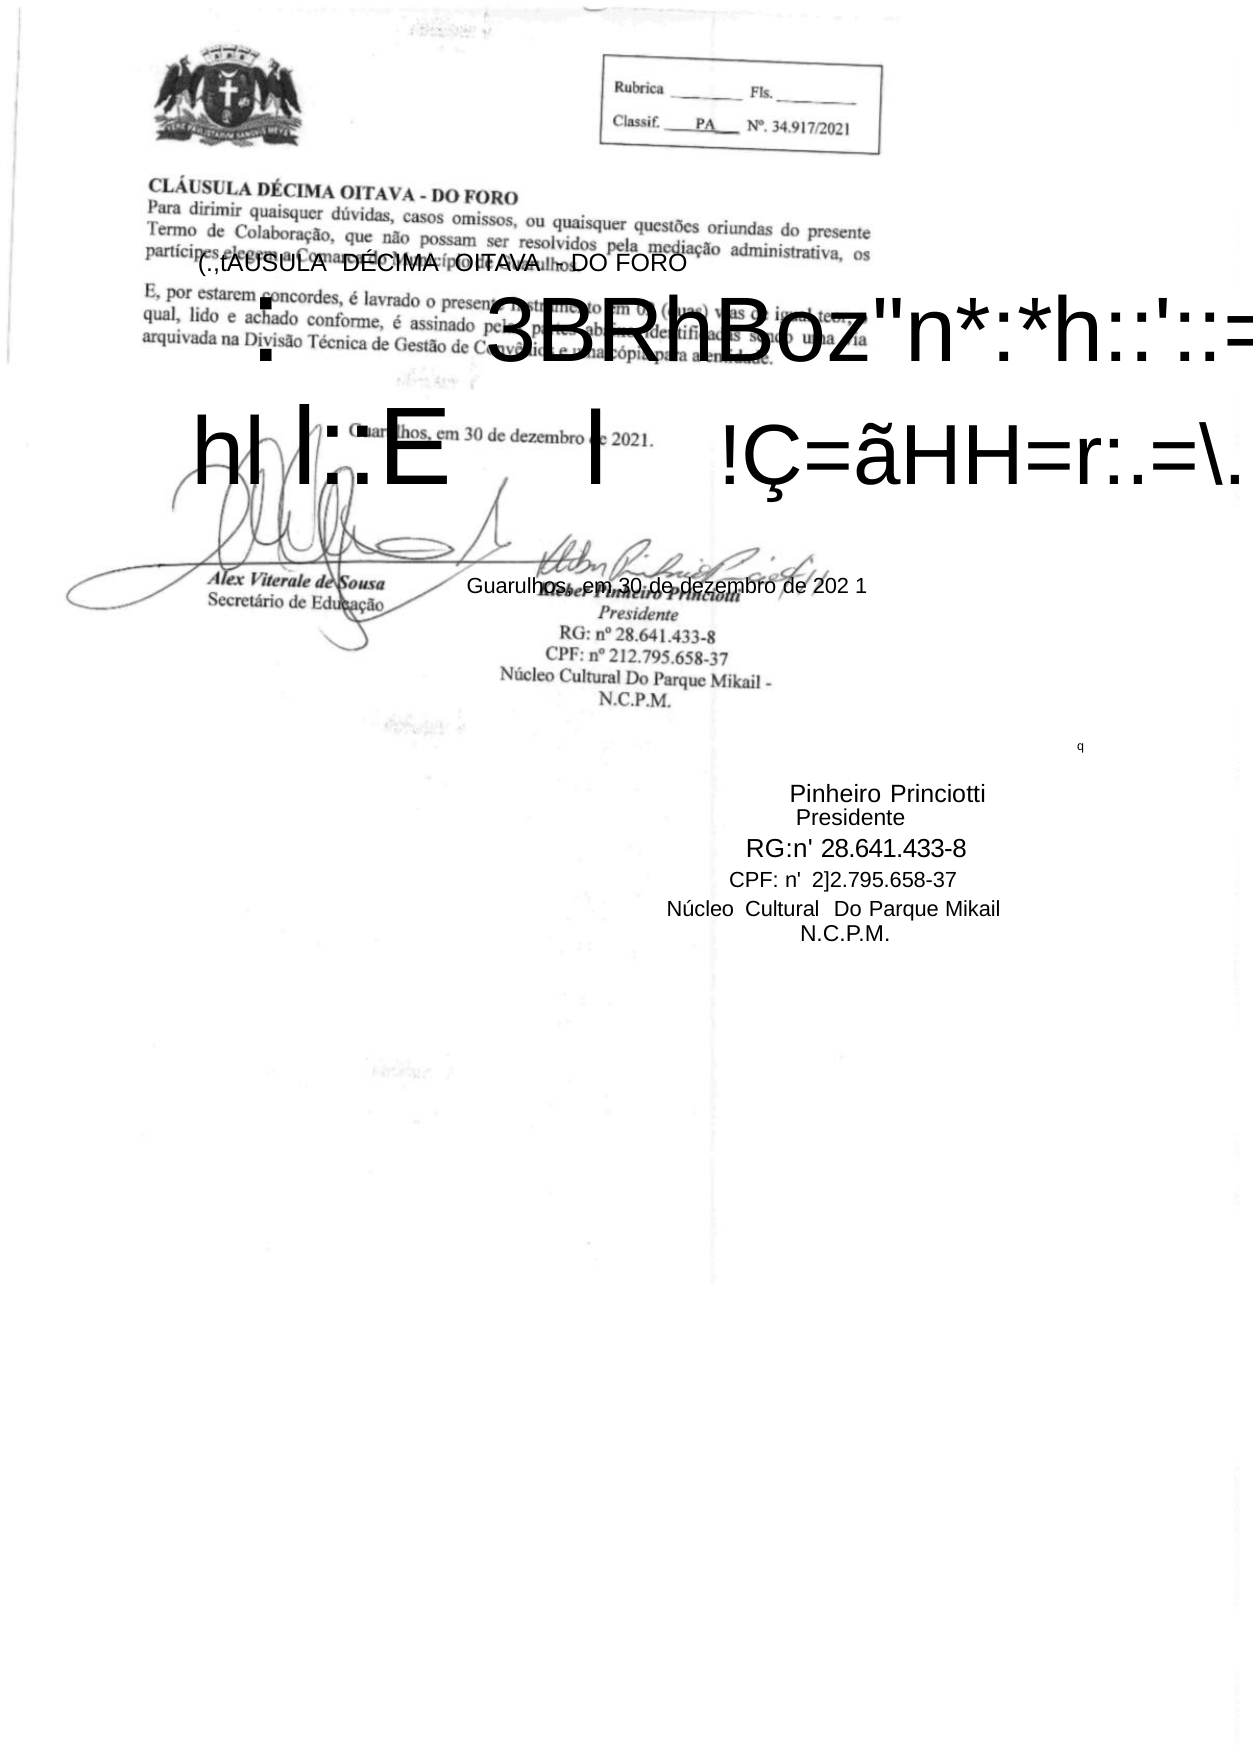

(.,tAUSULA DÉCIMA OITAVA - DO FORO
:
3BRhBoz"n*:*h::'::=
hl l::E l !Ç=ãHH=r:.=\.
Guarulhos, em 30 de dezembro de 202 1
q
Pinheiro Princiotti
Presidente
RG:n' 28.641.433-8
CPF: n' 2]2.795.658-37
Núcleo Cultural Do Parque Mikail
N.C.P.M.